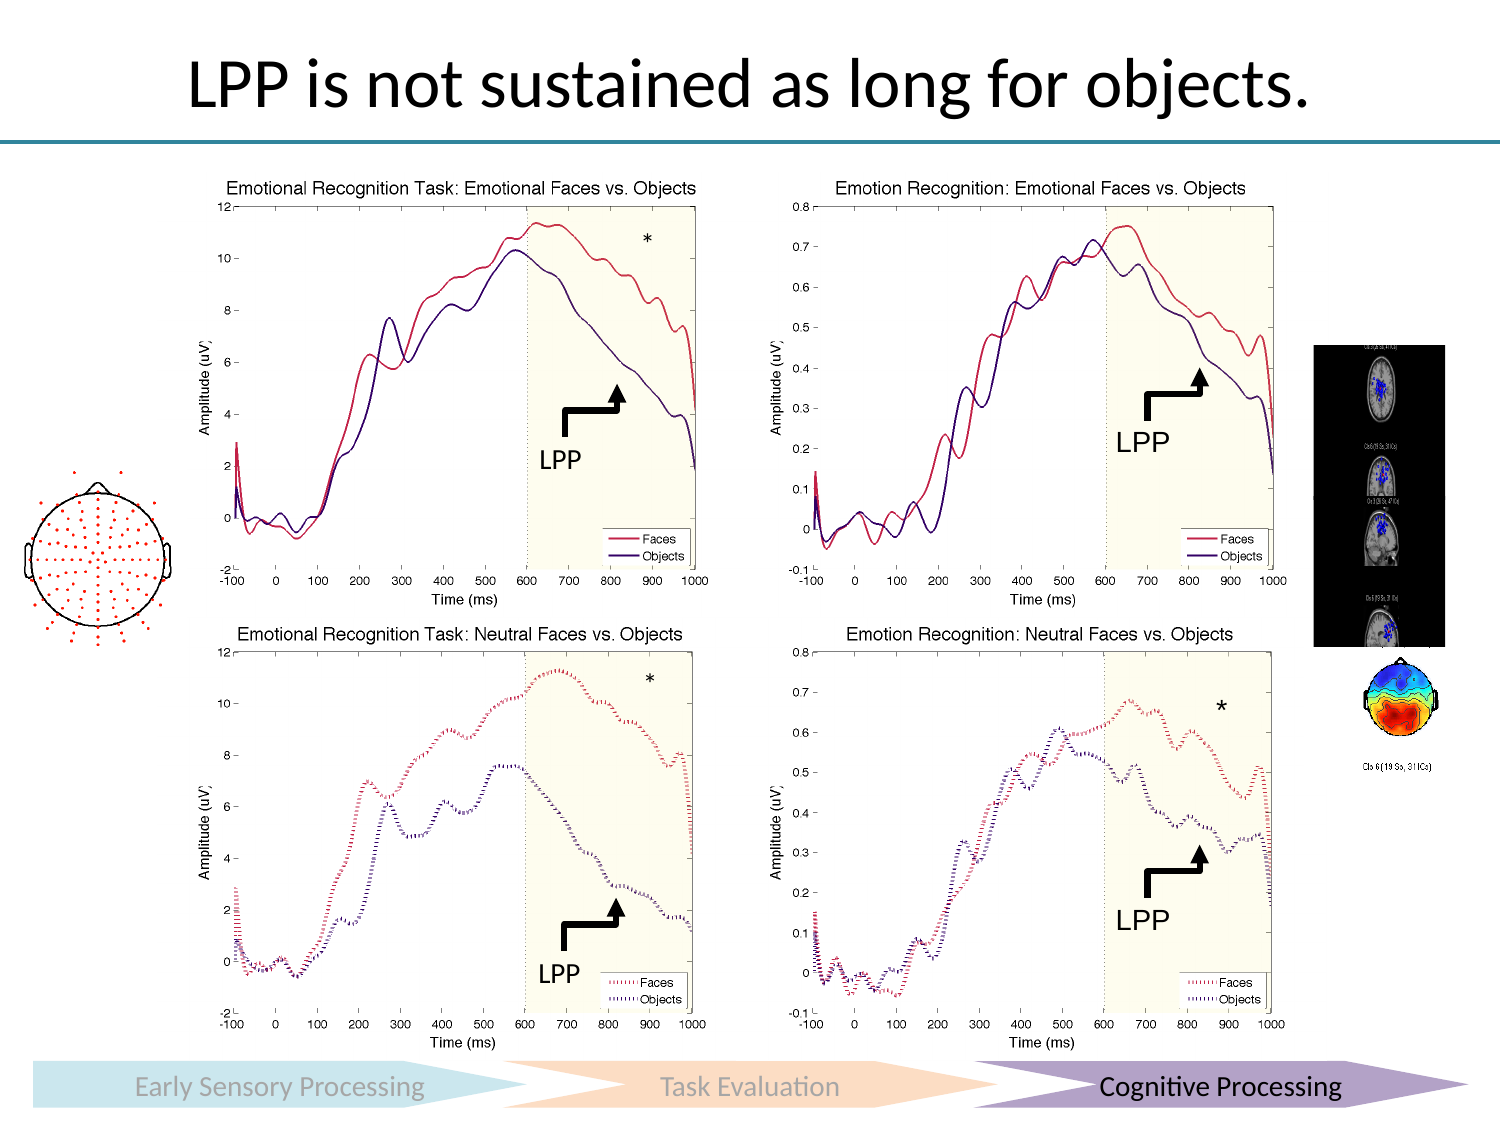

# LPP is not sustained as long for objects.
LPP
*
LPP
*
LPP
*
LPP
Early Sensory Processing
Task Evaluation
Cognitive Processing